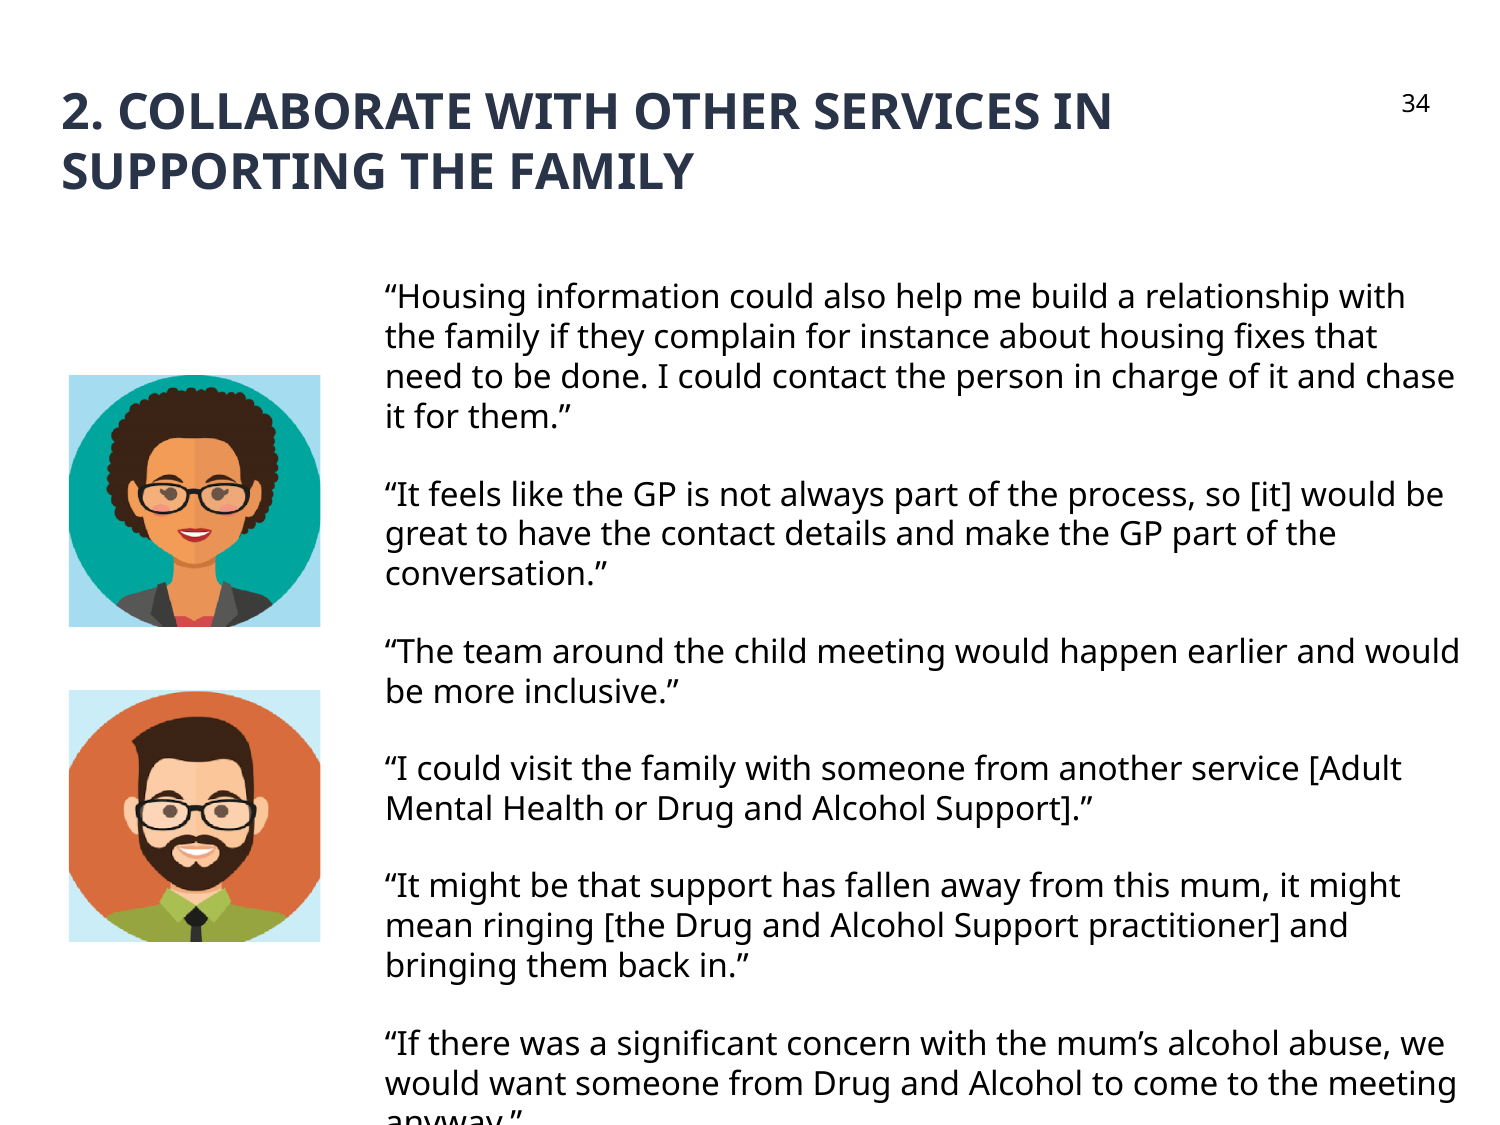

2. COLLABORATE WITH OTHER SERVICES IN SUPPORTING THE FAMILY
# “Housing information could also help me build a relationship with the family if they complain for instance about housing fixes that need to be done. I could contact the person in charge of it and chase it for them.”
“It feels like the GP is not always part of the process, so [it] would be great to have the contact details and make the GP part of the conversation.”
“The team around the child meeting would happen earlier and would be more inclusive.”
“I could visit the family with someone from another service [Adult Mental Health or Drug and Alcohol Support].”
“It might be that support has fallen away from this mum, it might mean ringing [the Drug and Alcohol Support practitioner] and bringing them back in.”
“If there was a significant concern with the mum’s alcohol abuse, we would want someone from Drug and Alcohol to come to the meeting anyway.”
“I try to have [a] joint supervision with the Youth Offending Service person.”